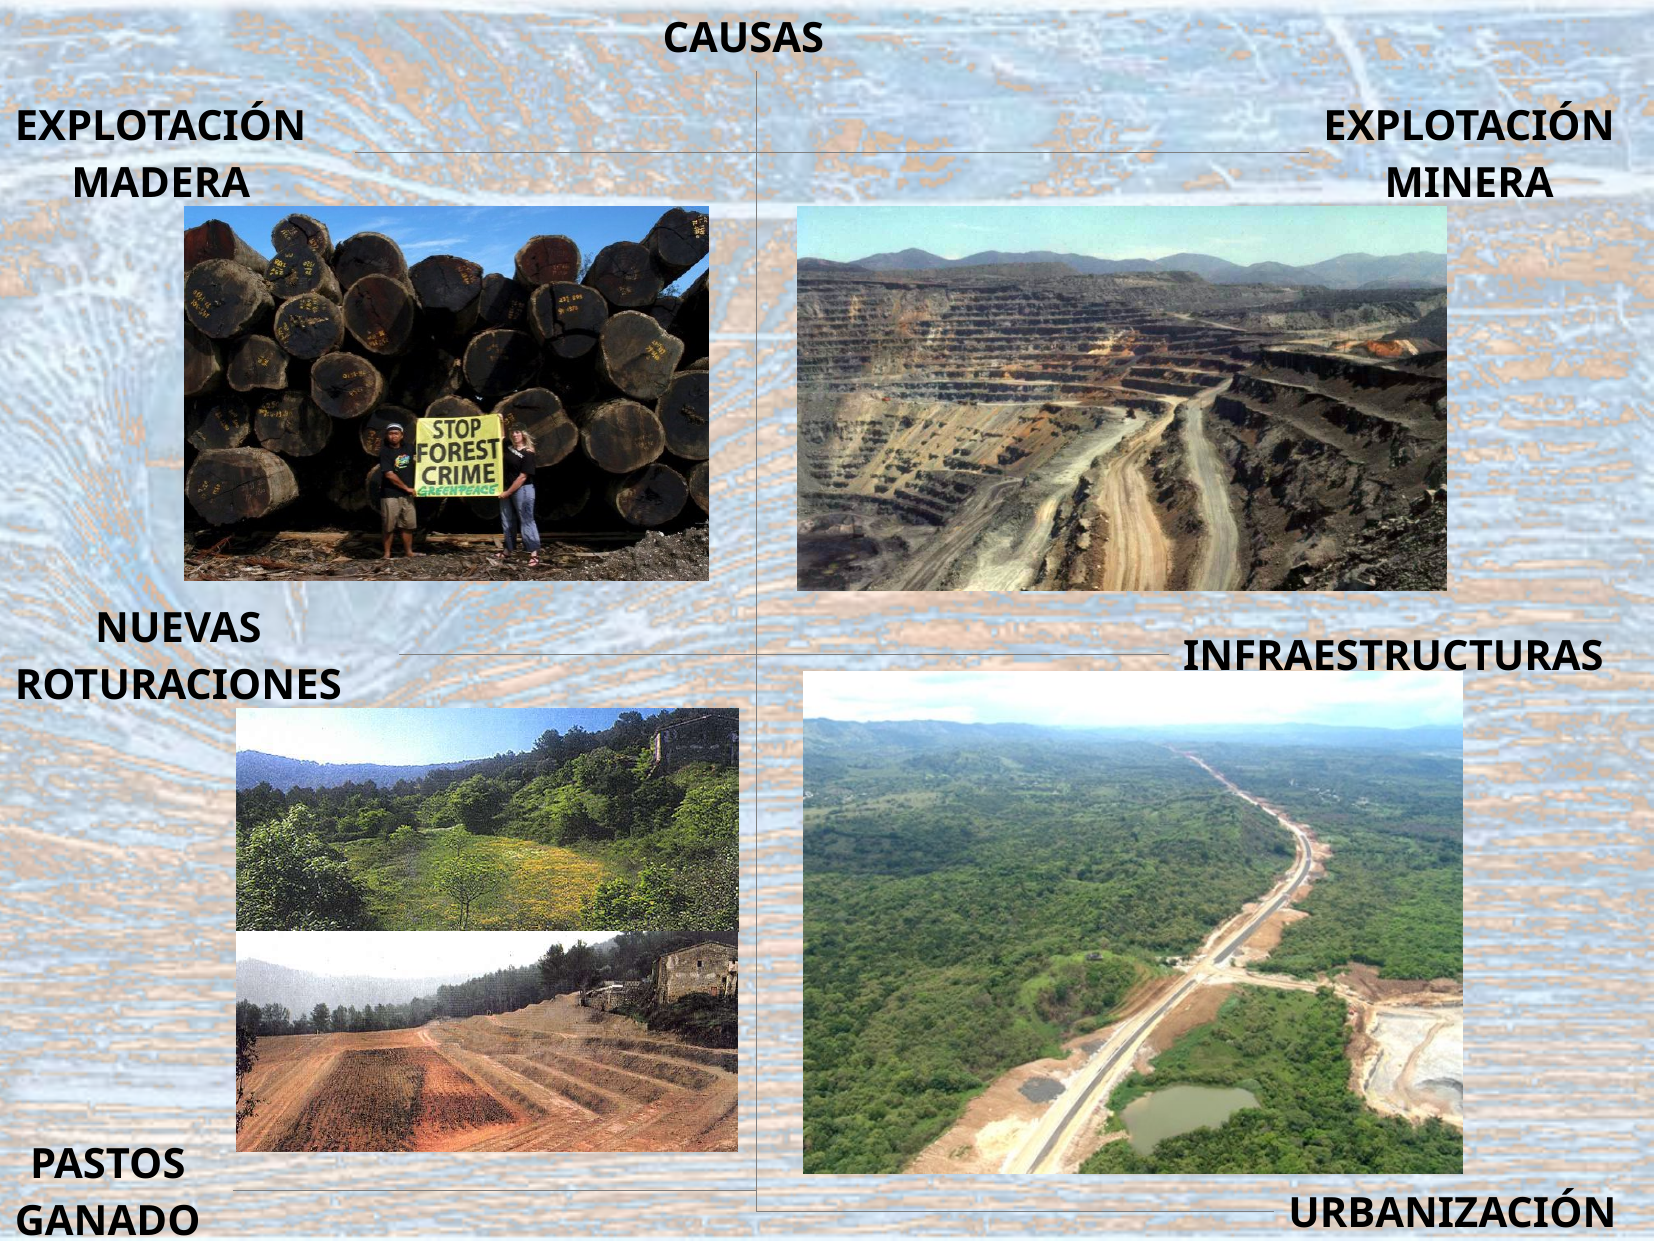

CAUSAS
EXPLOTACIÓN
MADERA
EXPLOTACIÓN
MINERA
NUEVAS
ROTURACIONES
INFRAESTRUCTURAS
PASTOS
GANADO
URBANIZACIÓN